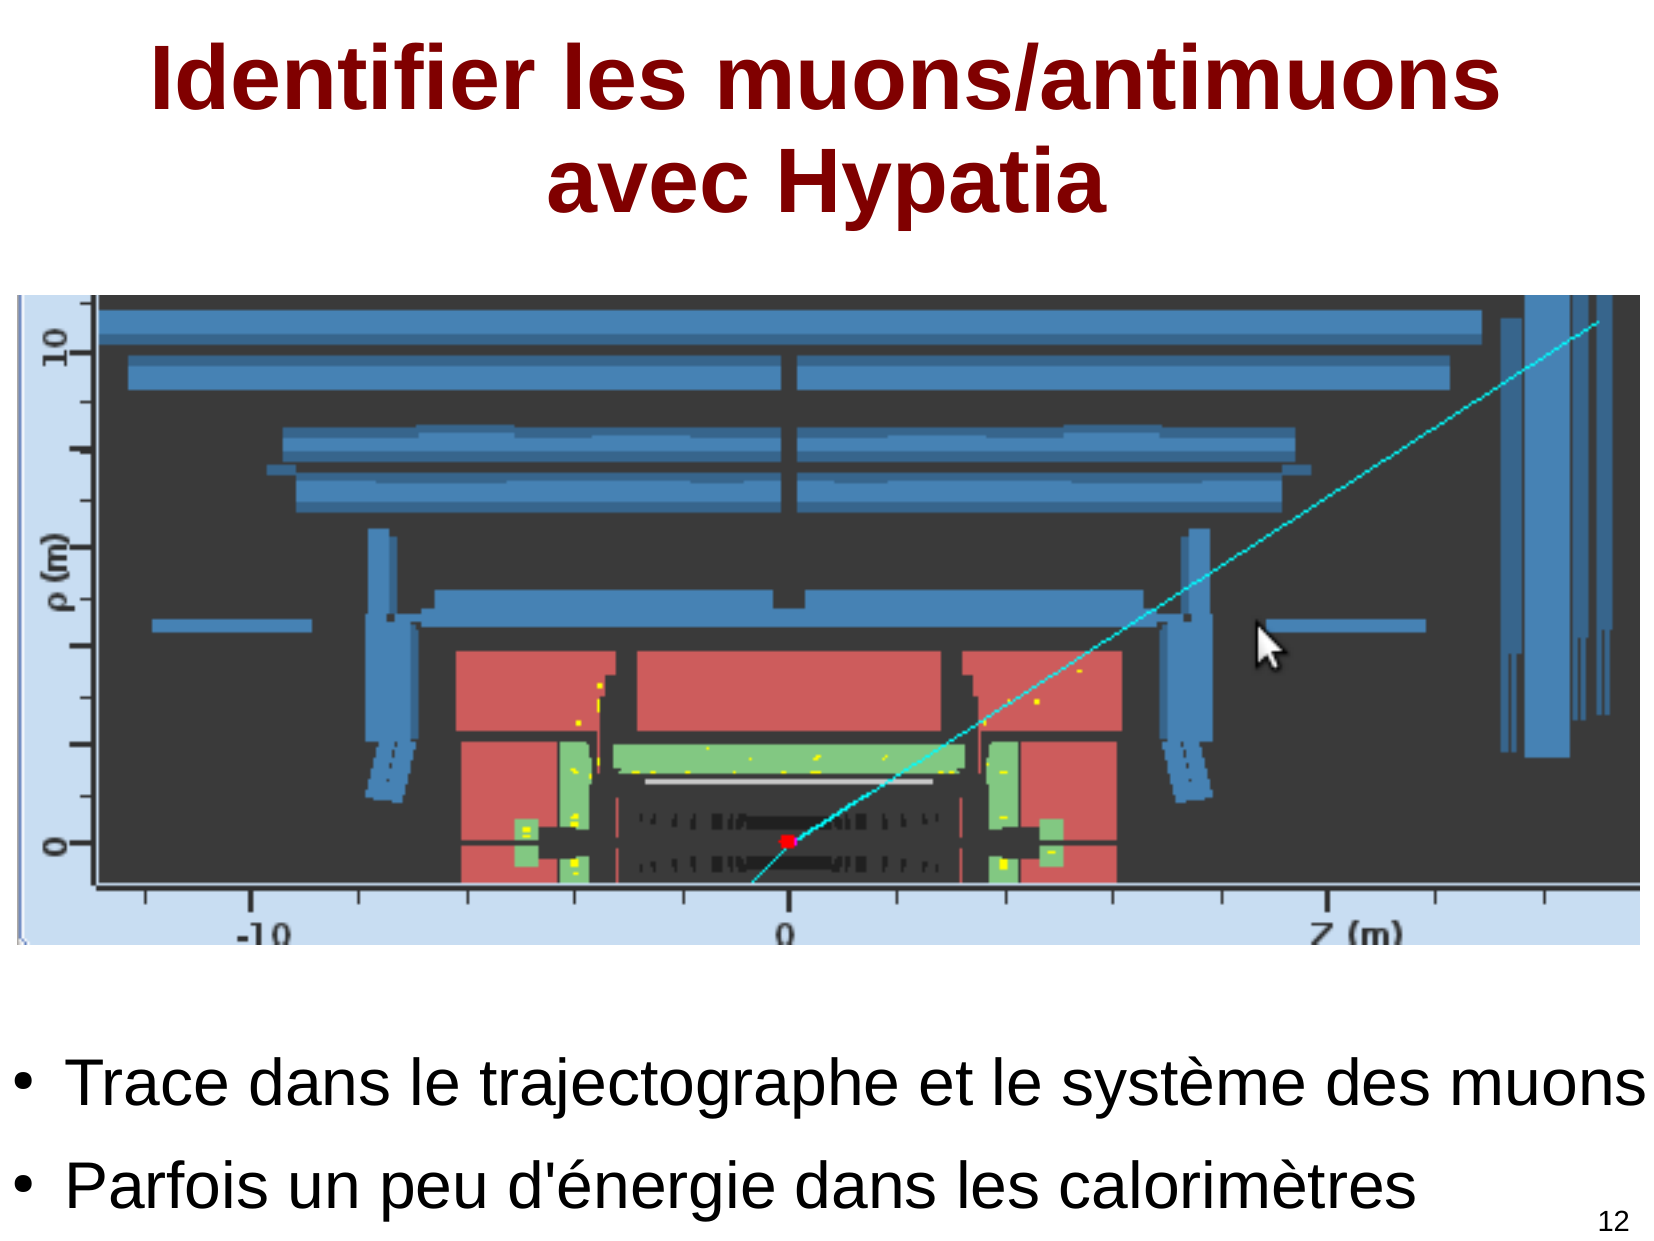

# Identifier les muons/antimuons avec Hypatia
Trace dans le trajectographe et le système des muons
Parfois un peu d'énergie dans les calorimètres
12